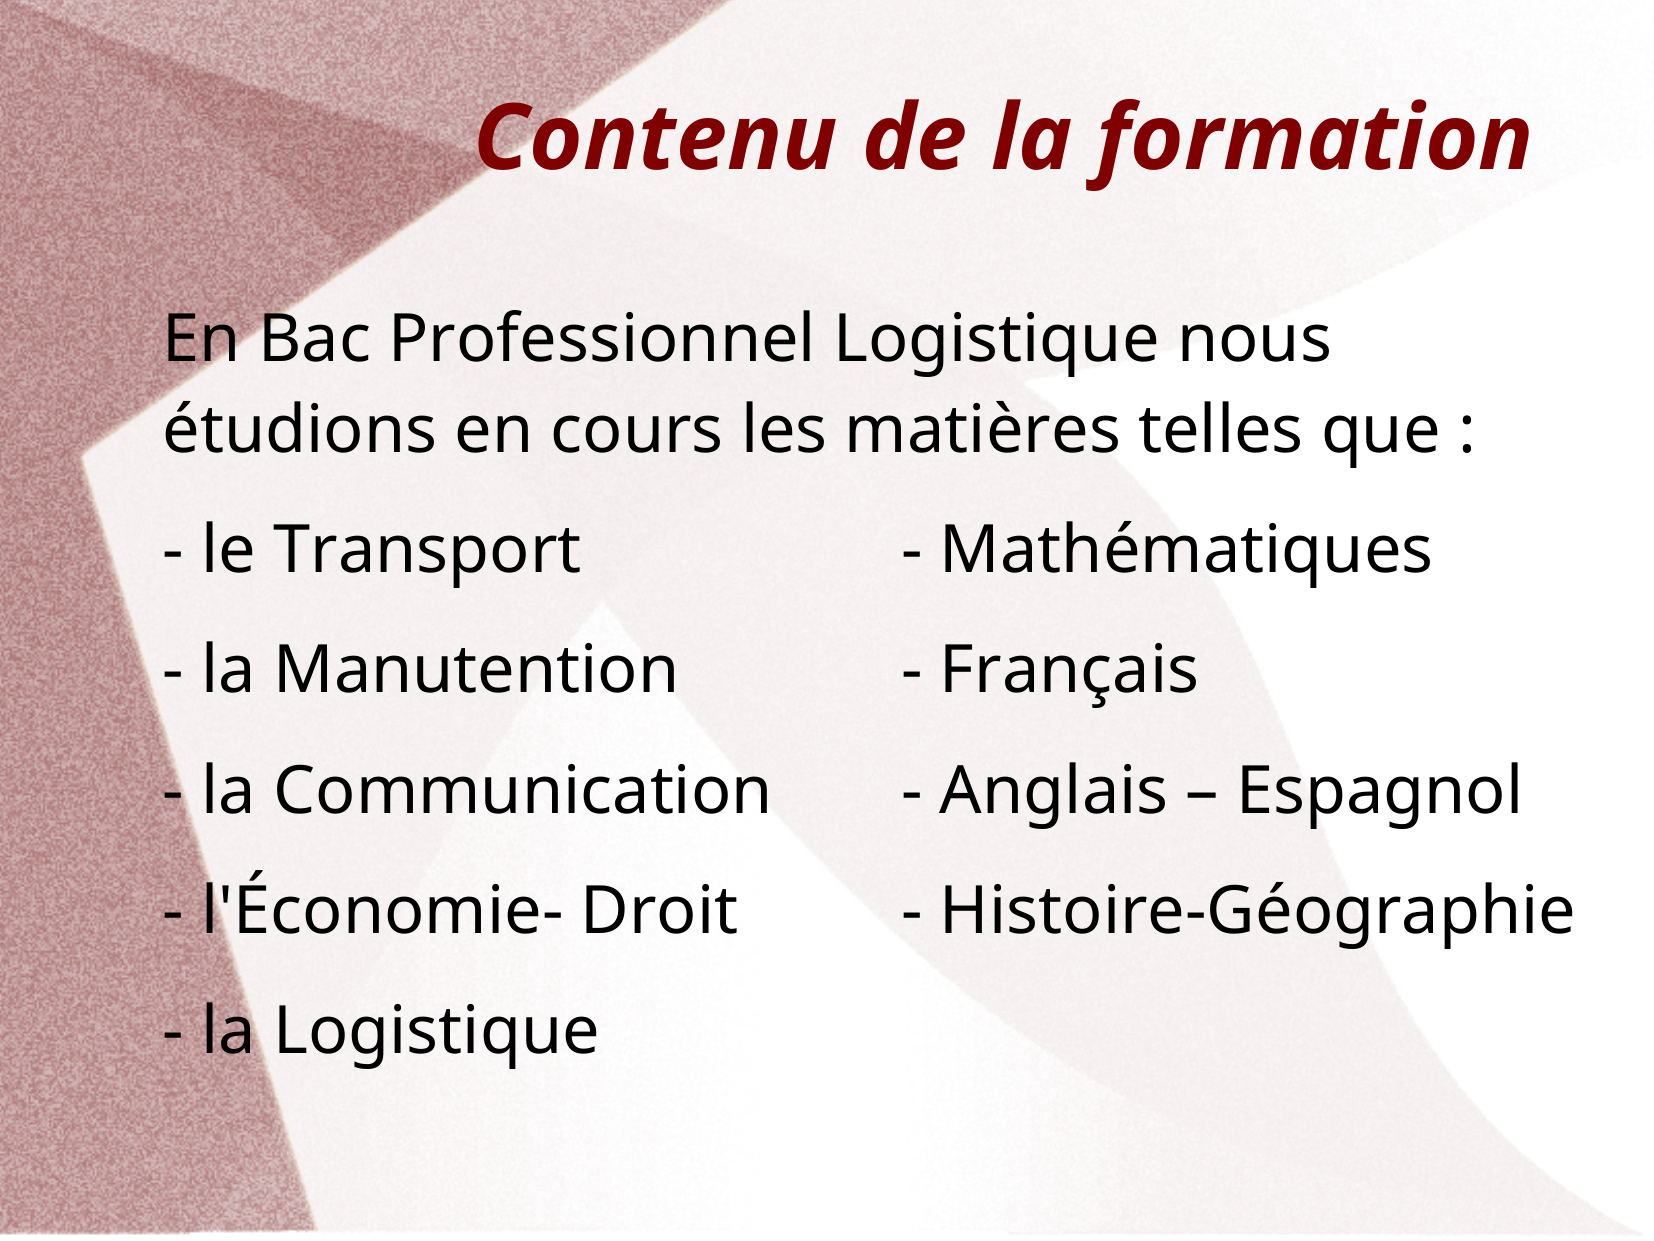

# Contenu de la formation
En Bac Professionnel Logistique nous étudions en cours les matières telles que :
- le Transport					- Mathématiques
- la Manutention			- Français
- la Communication		- Anglais – Espagnol
- l'Économie- Droit			- Histoire-Géographie
- la Logistique